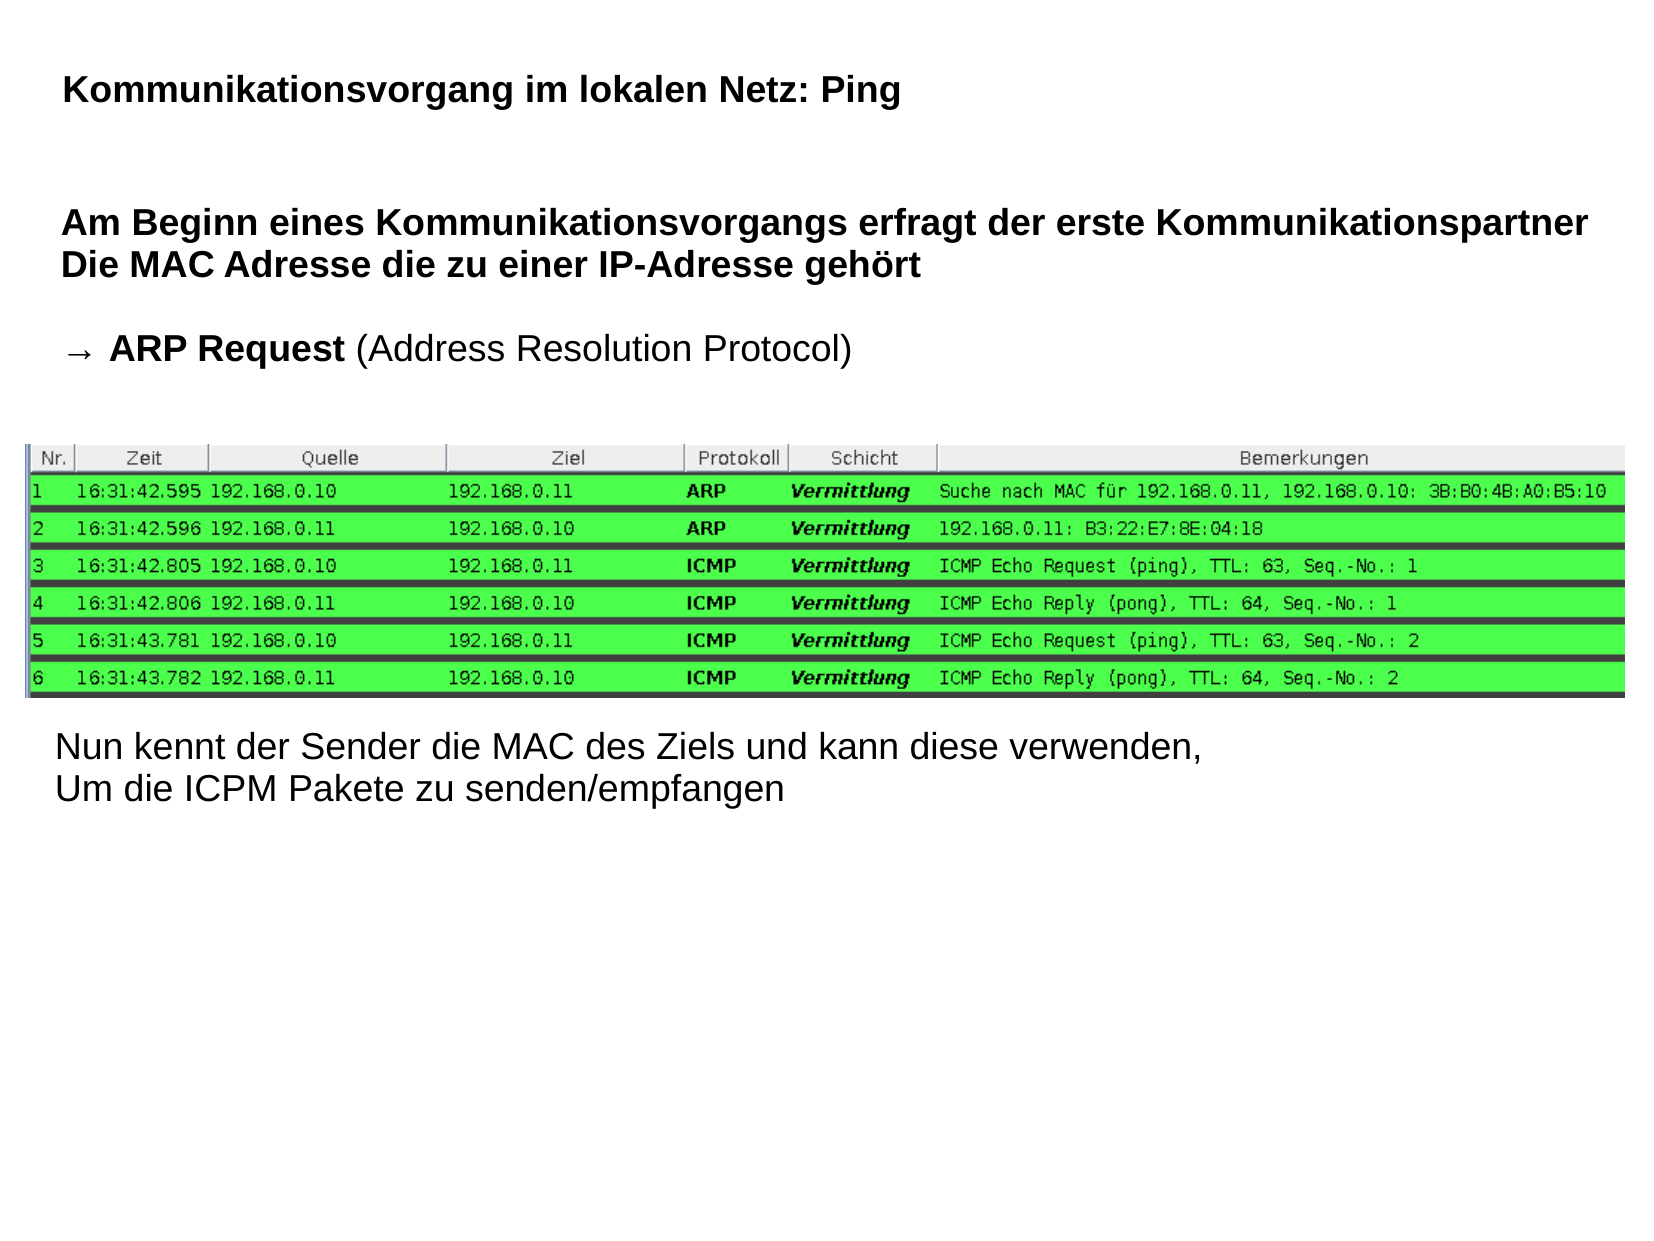

Kommunikationsvorgang im lokalen Netz: Ping
Am Beginn eines Kommunikationsvorgangs erfragt der erste Kommunikationspartner
Die MAC Adresse die zu einer IP-Adresse gehört
→ ARP Request (Address Resolution Protocol)
Nun kennt der Sender die MAC des Ziels und kann diese verwenden,
Um die ICPM Pakete zu senden/empfangen